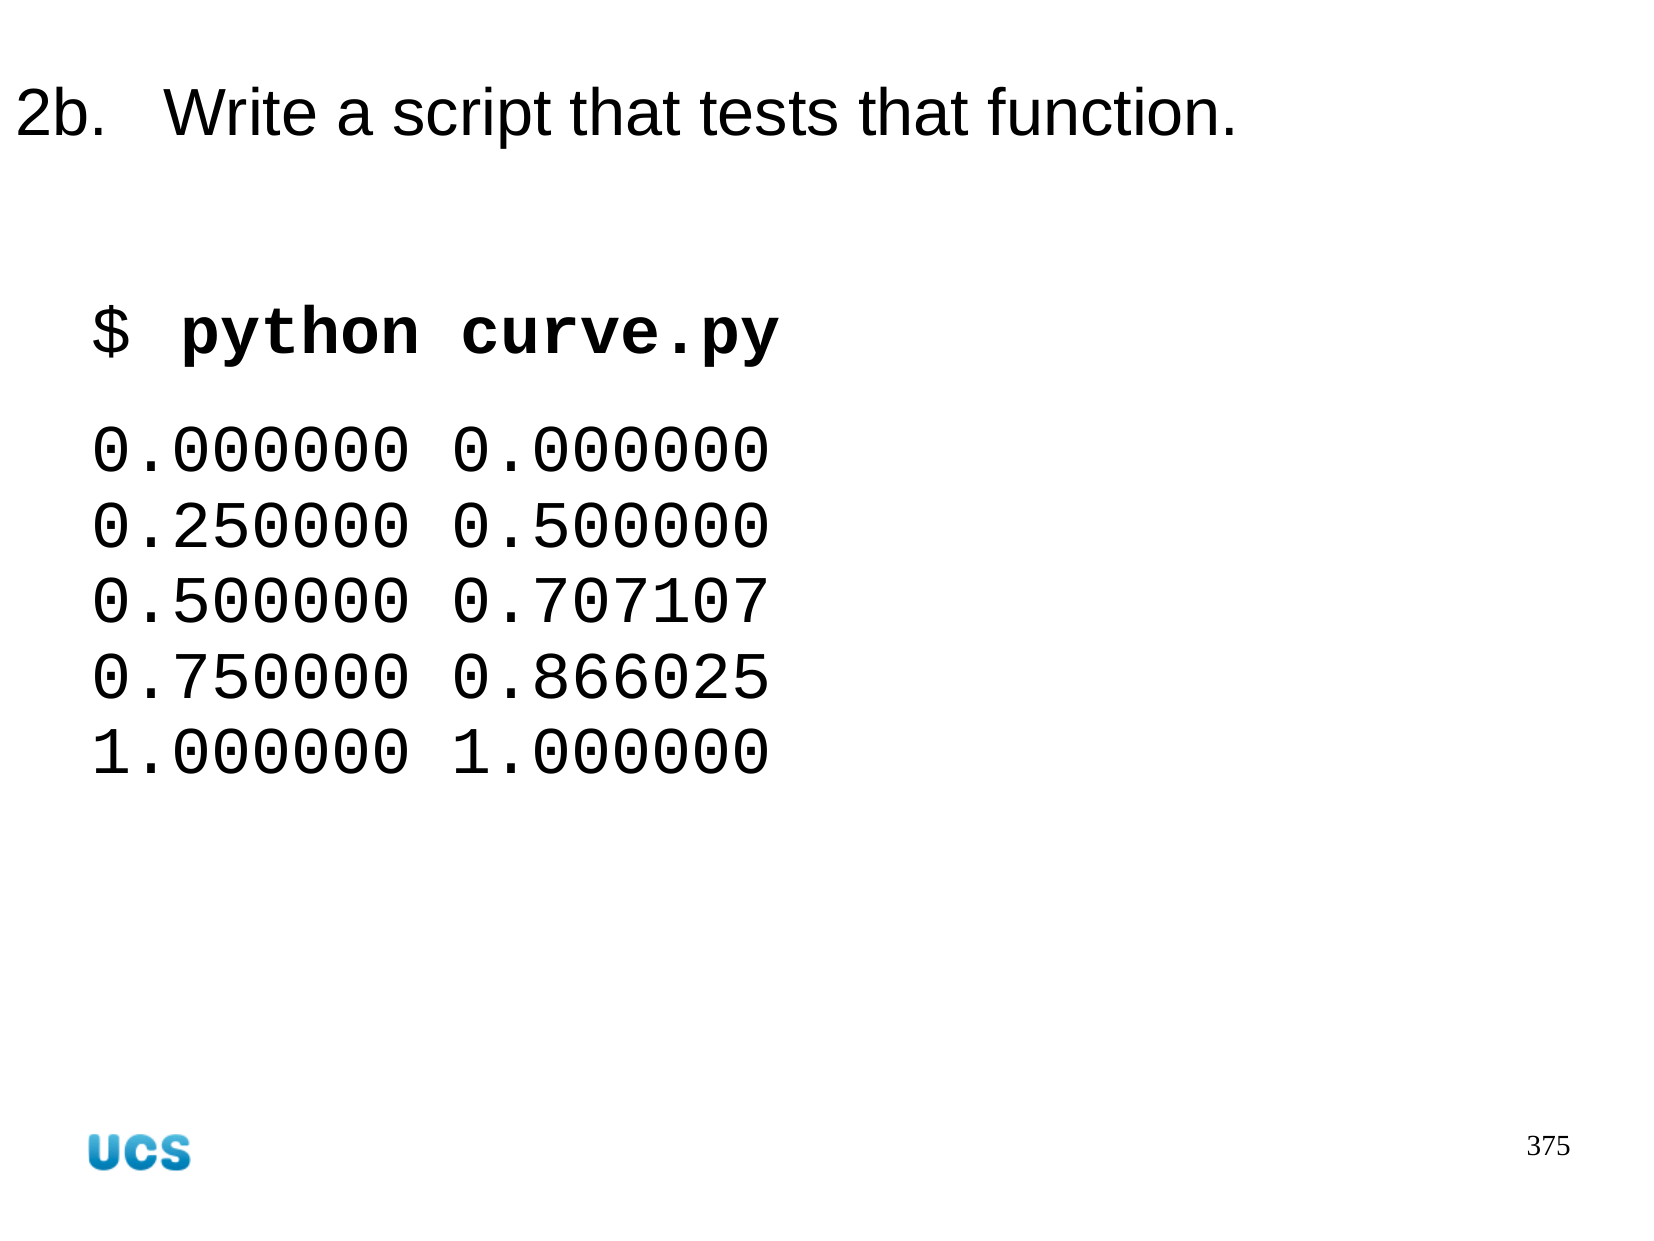

2b.
Write a script that tests that function.
$
python curve.py
0.000000 0.000000
0.250000 0.500000
0.500000 0.707107
0.750000 0.866025
1.000000 1.000000
375